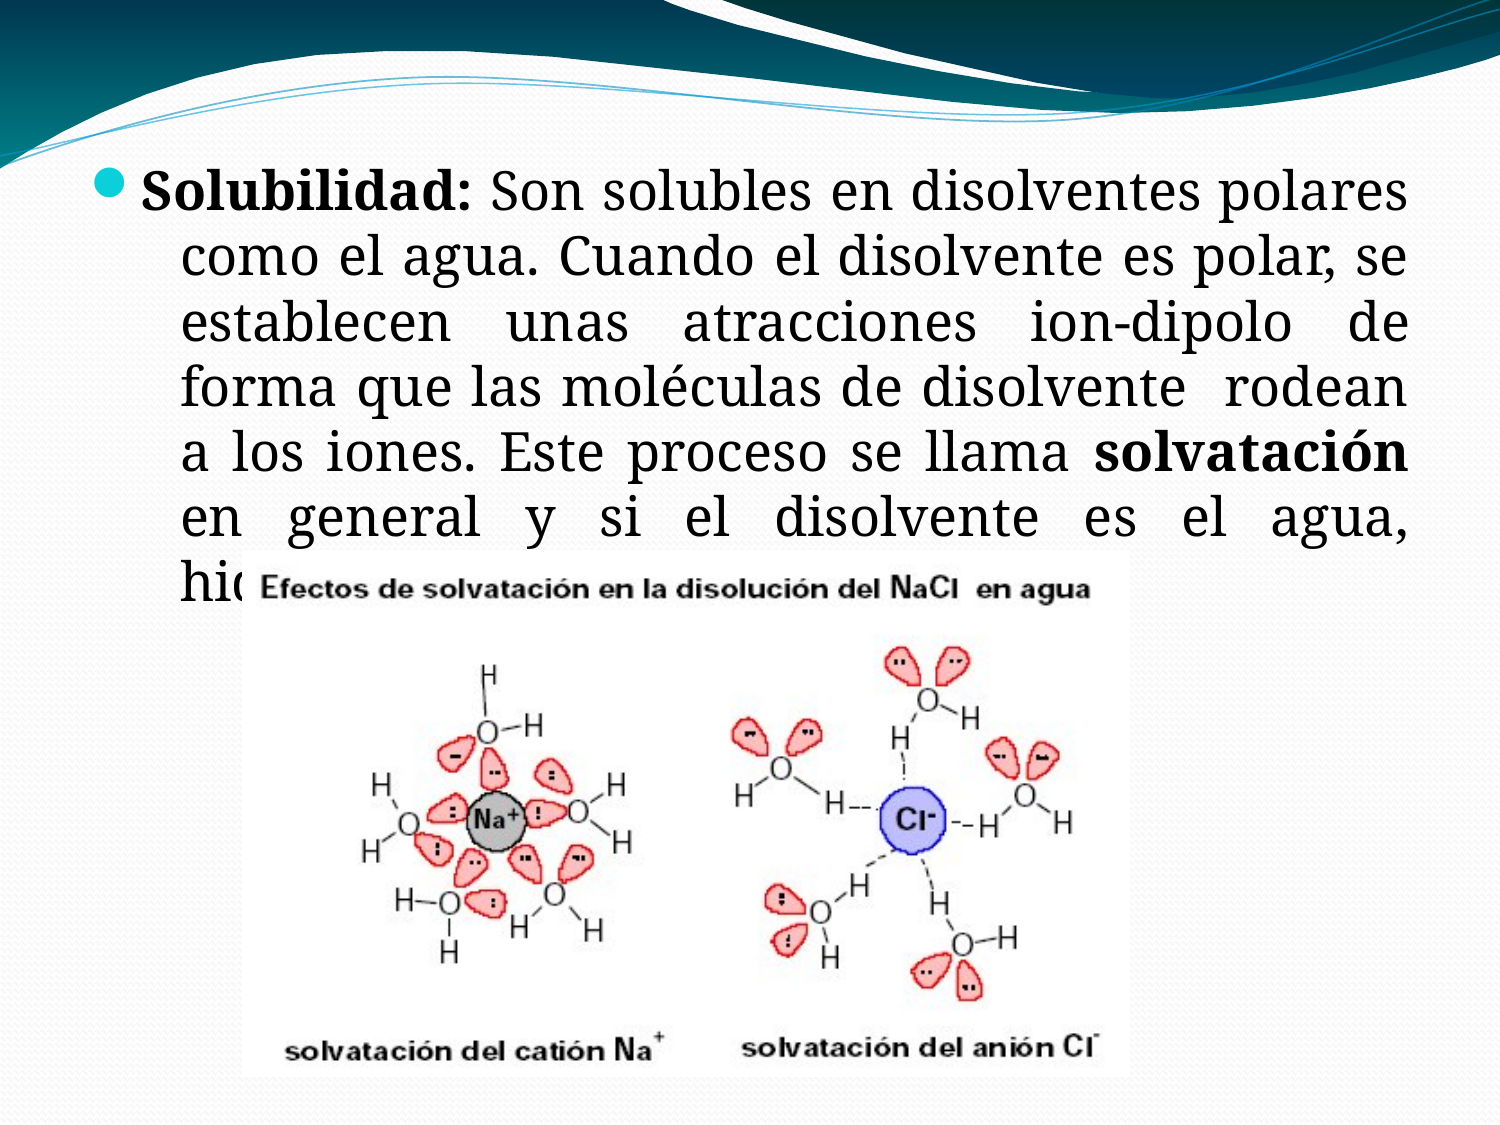

# Solubilidad: Son solubles en disolventes polares como el agua. Cuando el disolvente es polar, se establecen unas atracciones ion-dipolo de forma que las moléculas de disolvente rodean a los iones. Este proceso se llama solvatación en general y si el disolvente es el agua, hidratación.